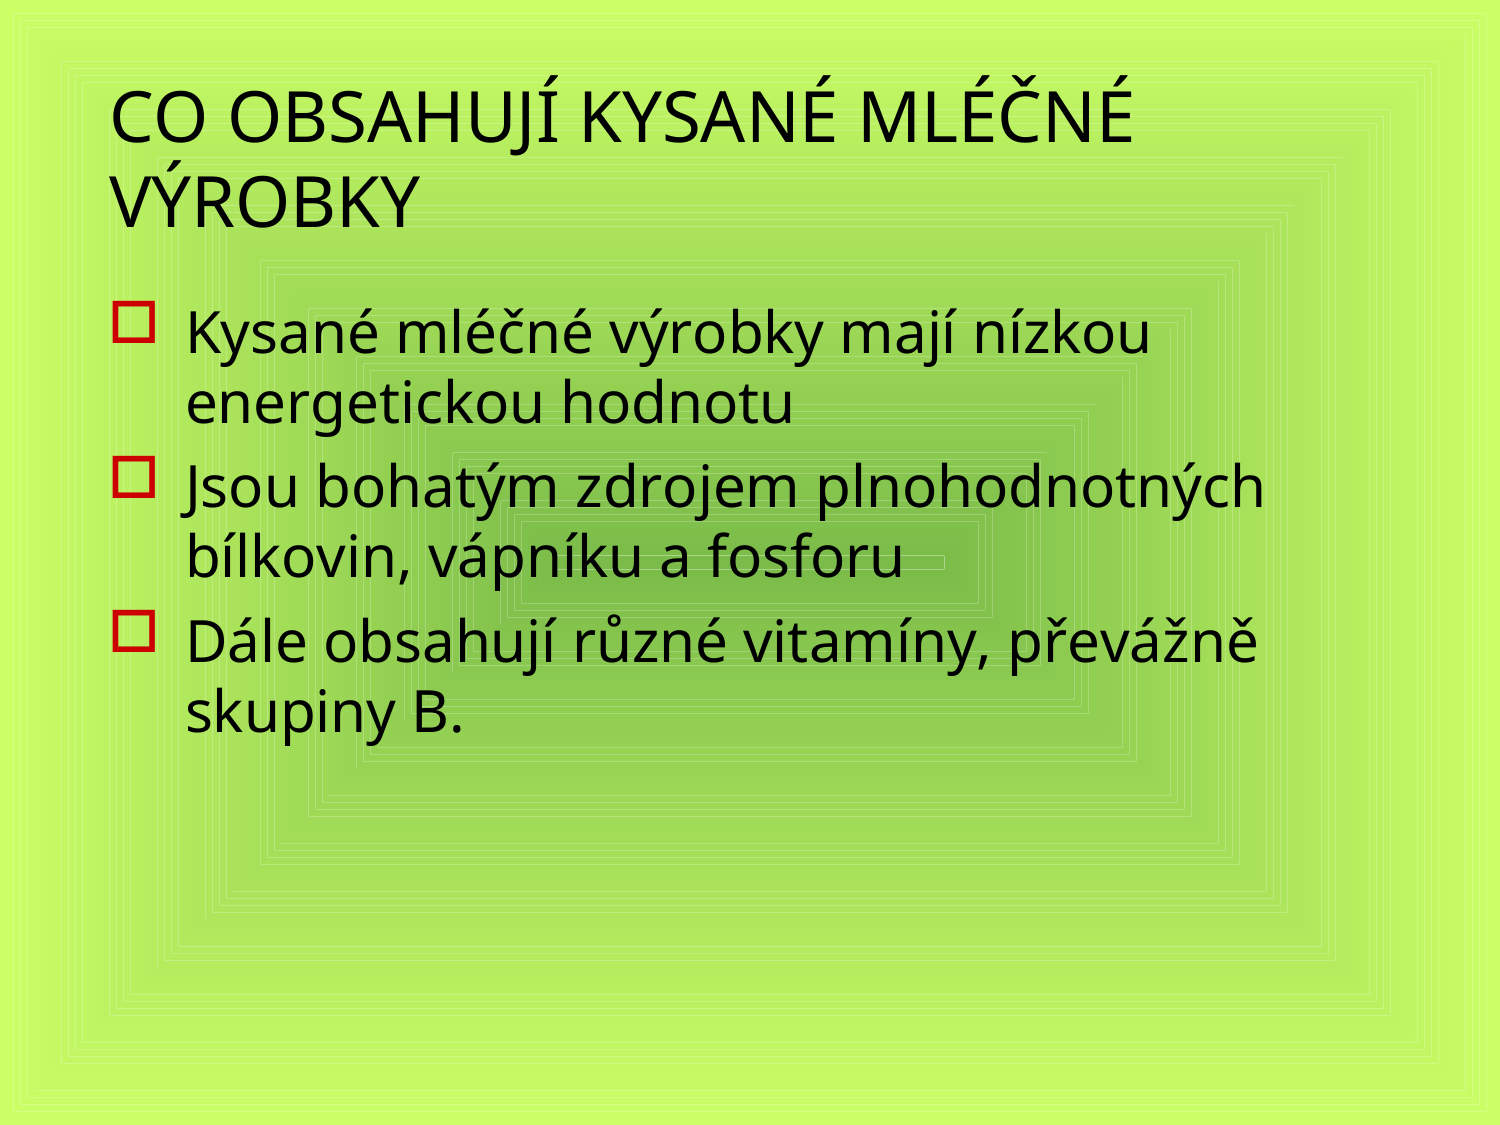

# CO OBSAHUJÍ KYSANÉ MLÉČNÉ VÝROBKY
Kysané mléčné výrobky mají nízkou energetickou hodnotu
Jsou bohatým zdrojem plnohodnotných bílkovin, vápníku a fosforu
Dále obsahují různé vitamíny, převážně skupiny B.